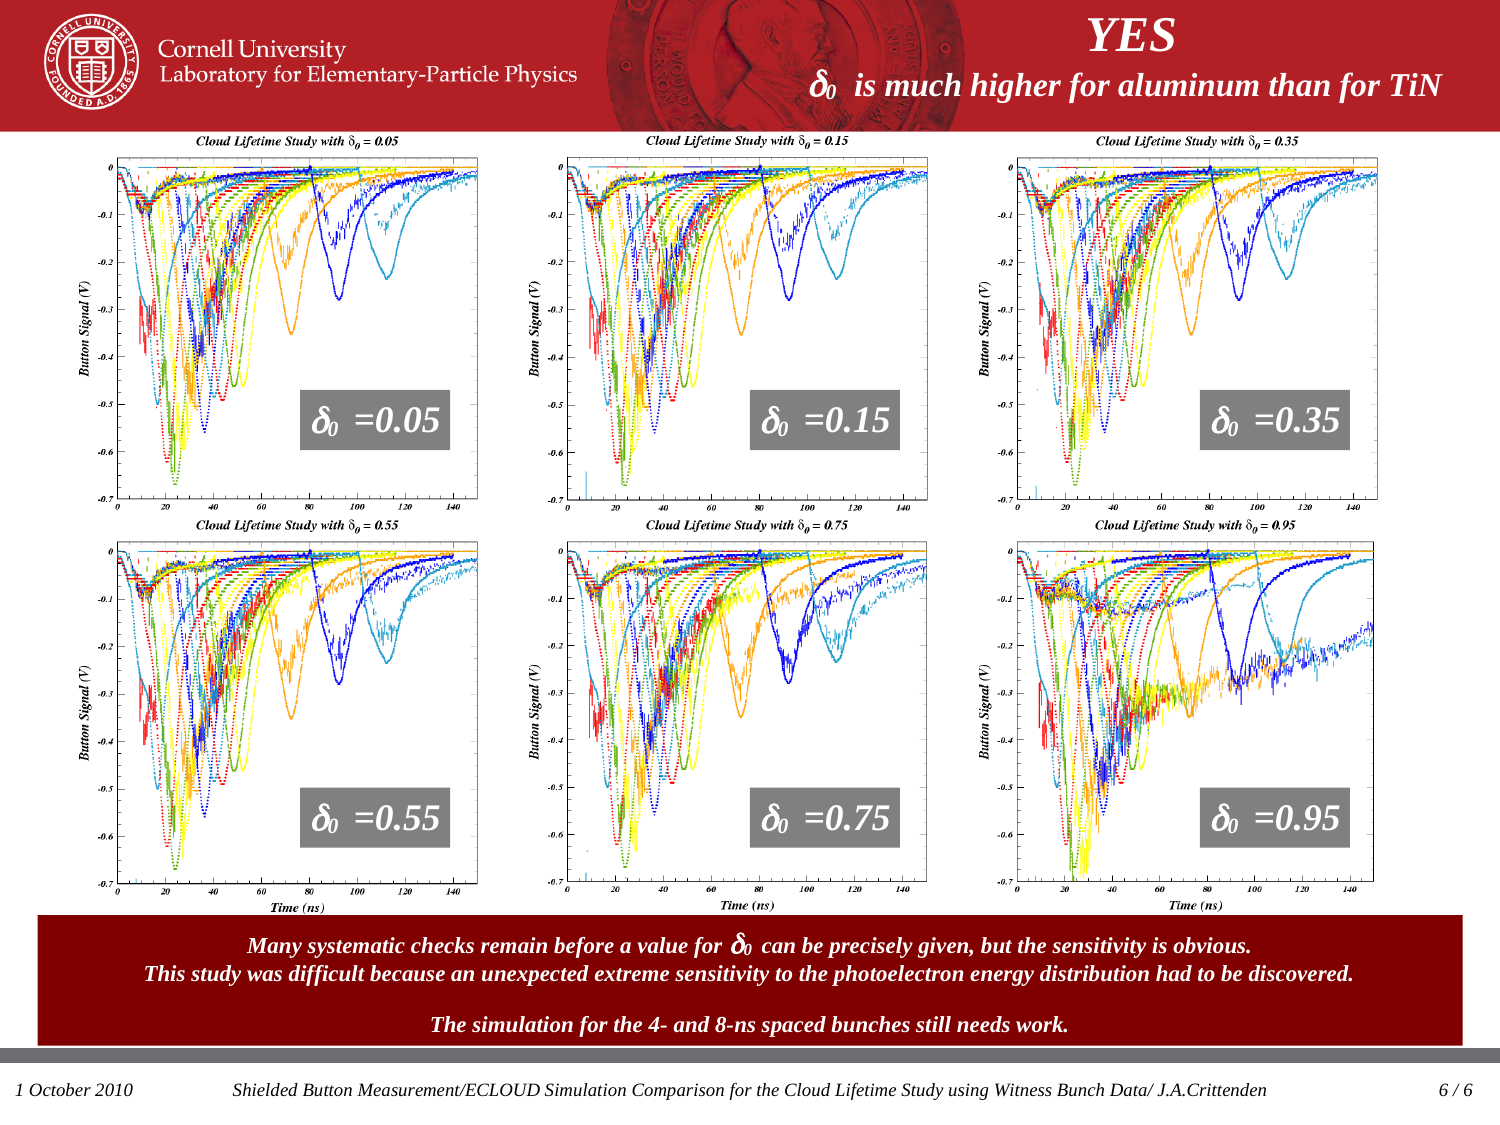

YES
d0 is much higher for aluminum than for TiN
d0 =0.05
d0 =0.15
d0 =0.35
d0 =0.55
d0 =0.75
d0 =0.95
Many systematic checks remain before a value for d0 can be precisely given, but the sensitivity is obvious.
This study was difficult because an unexpected extreme sensitivity to the photoelectron energy distribution had to be discovered.
The simulation for the 4- and 8-ns spaced bunches still needs work.